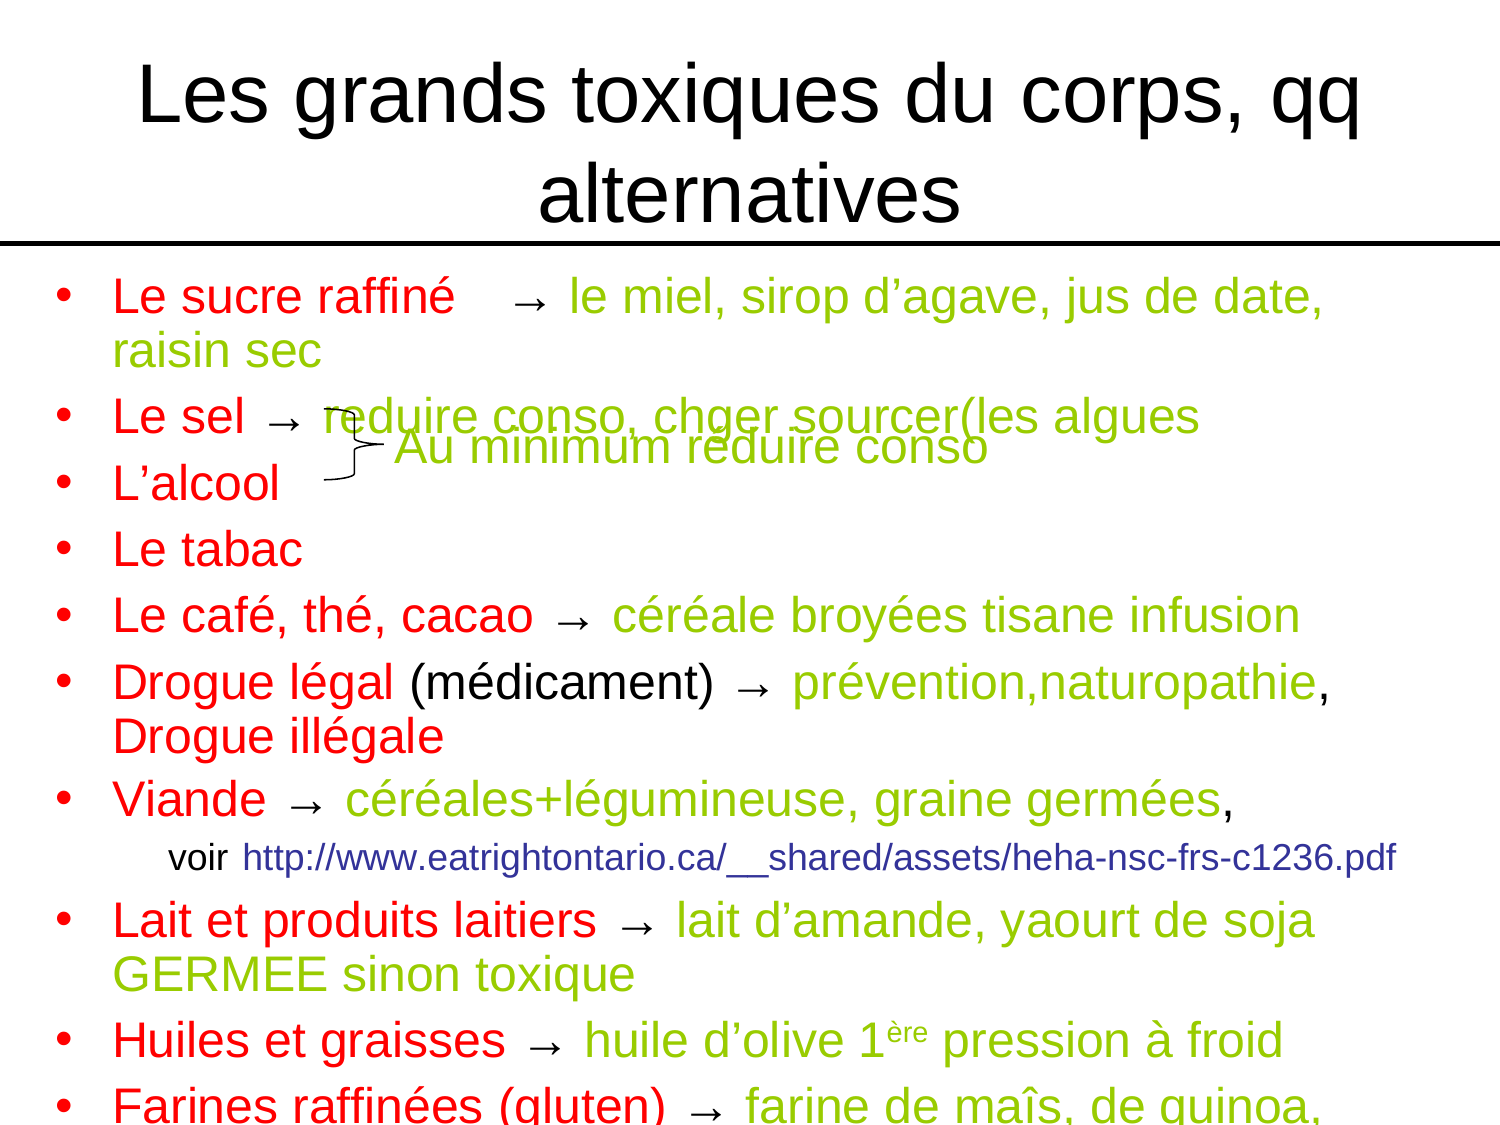

# Les grands toxiques du corps, qq alternatives
Le sucre raffiné	→ le miel, sirop d’agave, jus de date, raisin sec
Le sel → reduire conso, chger sourcer(les algues
L’alcool
Le tabac
Le café, thé, cacao → céréale broyées tisane infusion
Drogue légal (médicament) → prévention,naturopathie, Drogue illégale
Viande → céréales+légumineuse, graine germées, voir http://www.eatrightontario.ca/__shared/assets/heha-nsc-frs-c1236.pdf
Lait et produits laitiers → lait d’amande, yaourt de soja GERMEE sinon toxique
Huiles et graisses → huile d’olive 1ère pression à froid
Farines raffinées (gluten) → farine de maîs, de quinoa, épeautre
Au minimum réduire conso